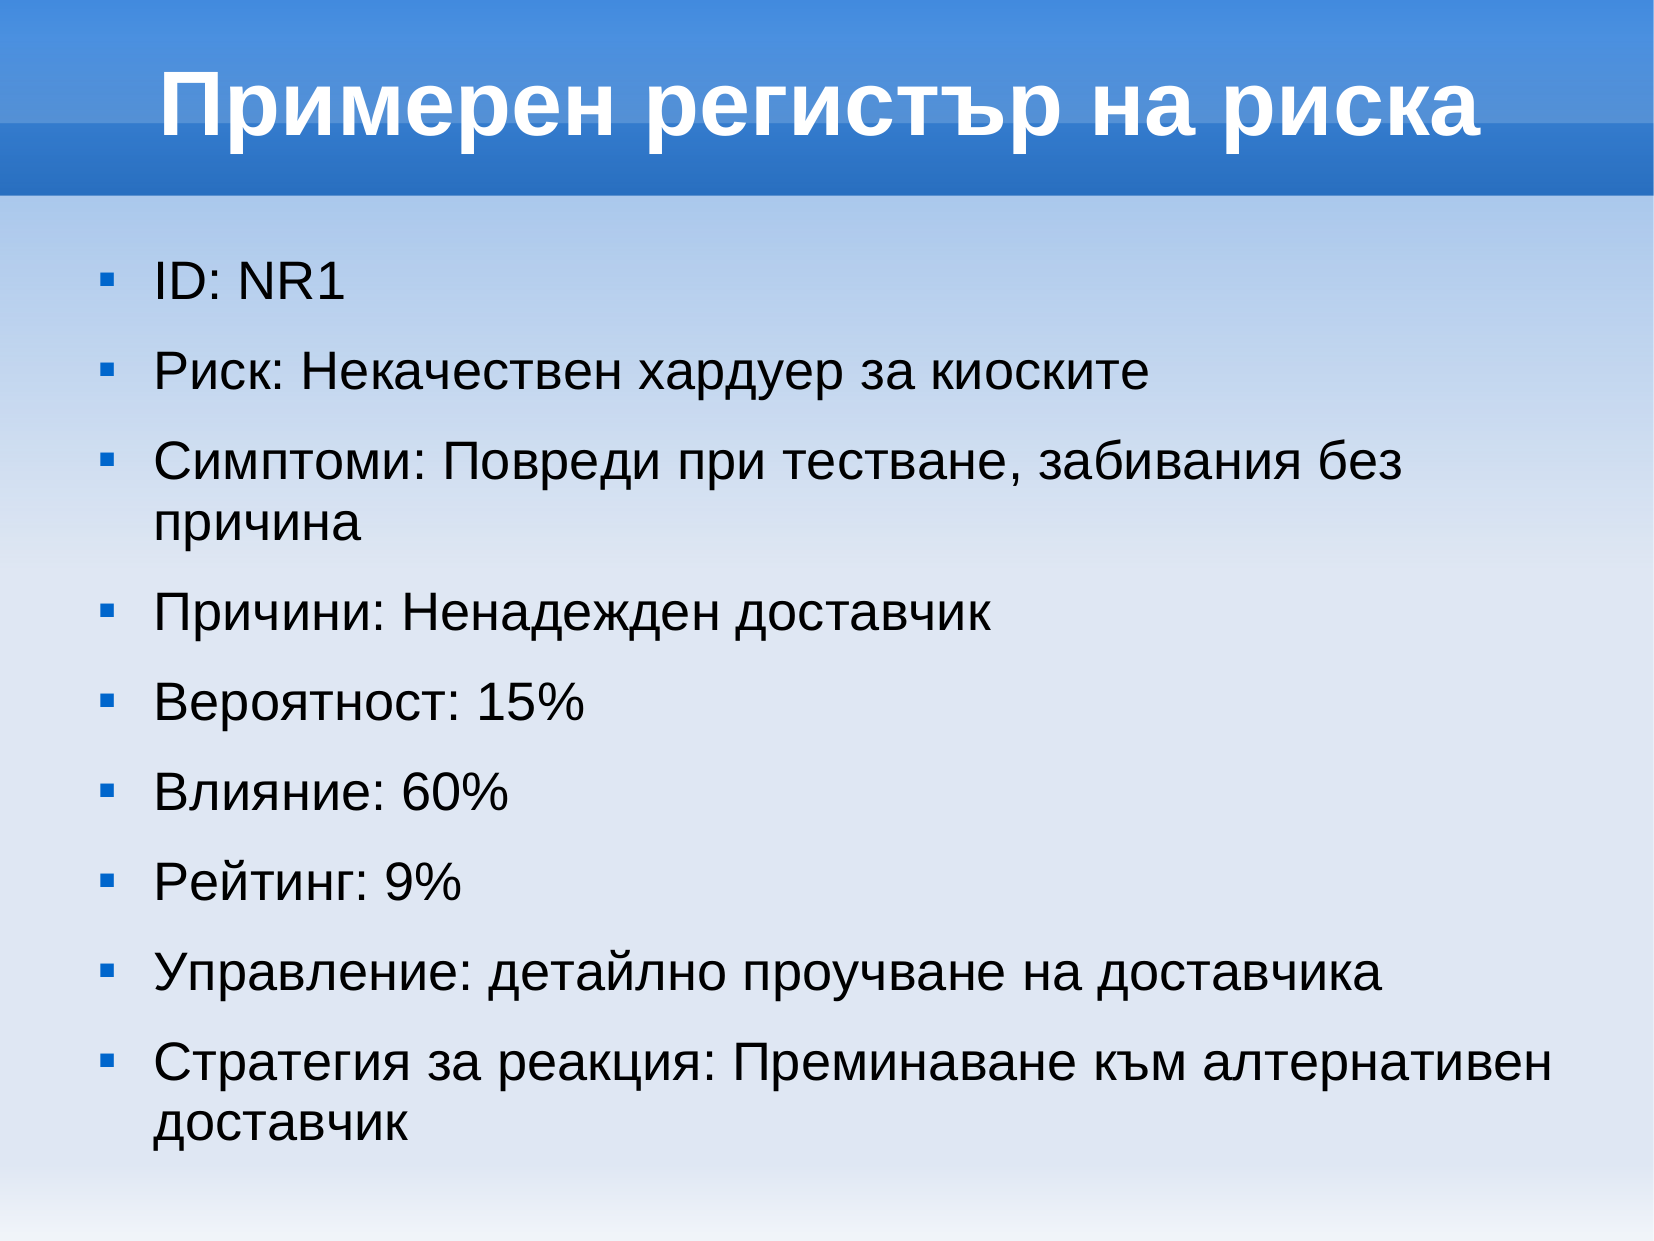

# Примерен регистър на риска
ID: NR1
Риск: Некачествен хардуер за киоските
Симптоми: Повреди при тестване, забивания без причина
Причини: Ненадежден доставчик
Вероятност: 15%
Влияние: 60%
Рейтинг: 9%
Управление: детайлно проучване на доставчика
Стратегия за реакция: Преминаване към алтернативен доставчик